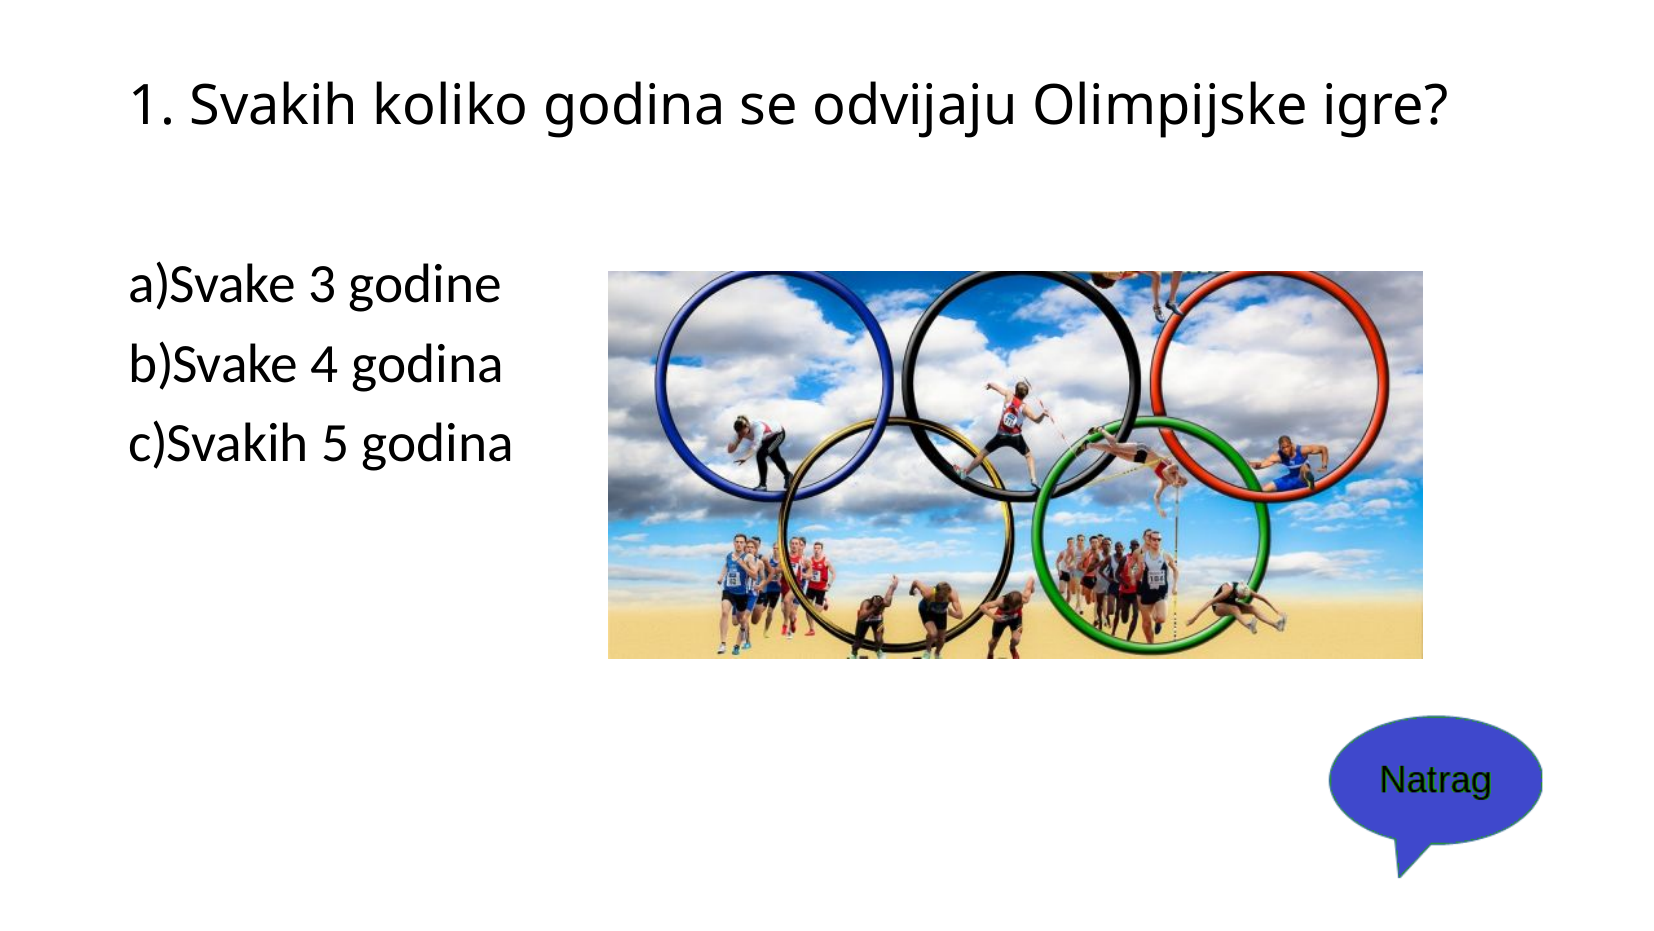

# 1. Svakih koliko godina se odvijaju Olimpijske igre?
Svake 3 godine
Svake 4 godina
Svakih 5 godina